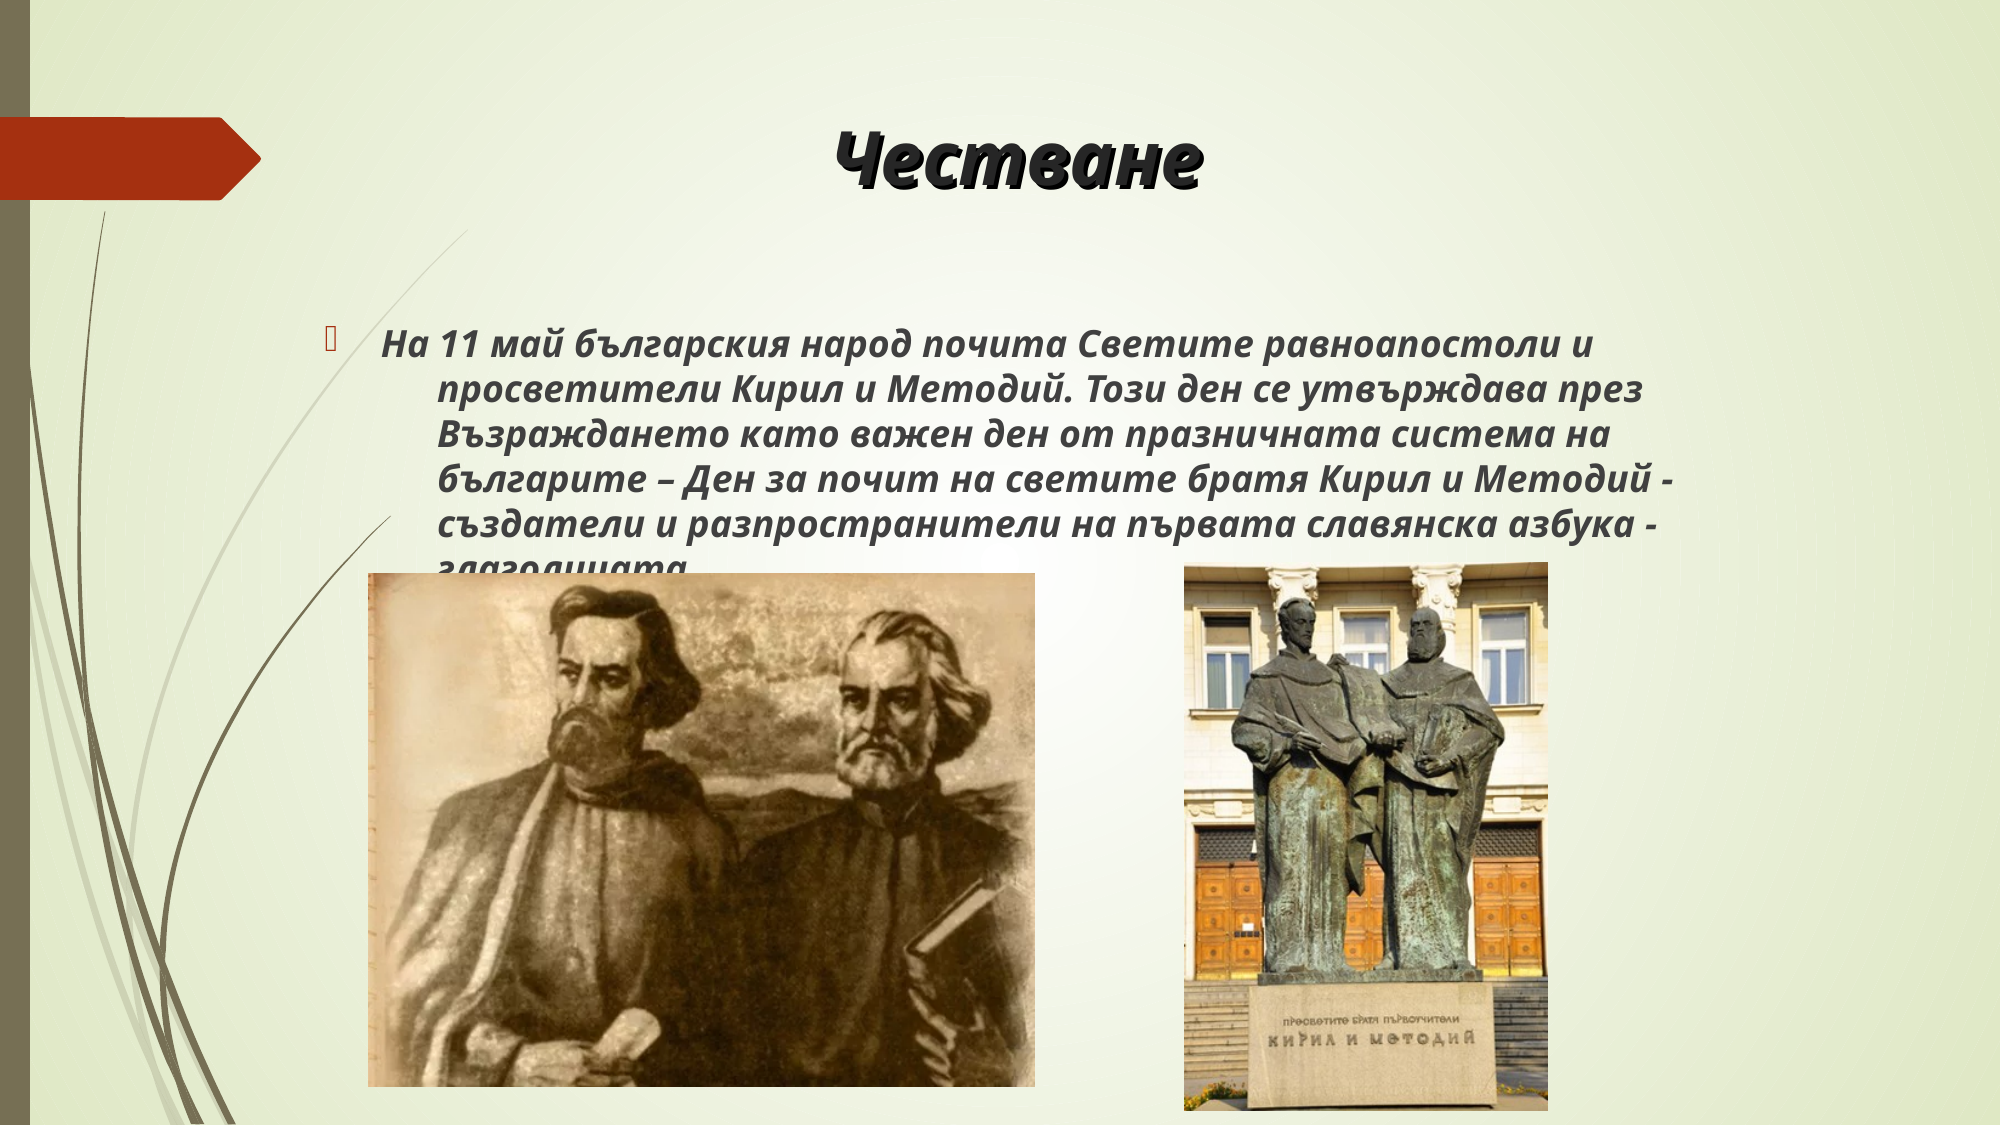

# Честване
На 11 май българския народ почита Светите равноапостоли и просветители Кирил и Методий. Този ден се утвърждава през Възраждането като важен ден от празничната система на българите – Ден за почит на светите братя Кирил и Методий - създатели и разпространители на първата славянска азбука - глаголицата.